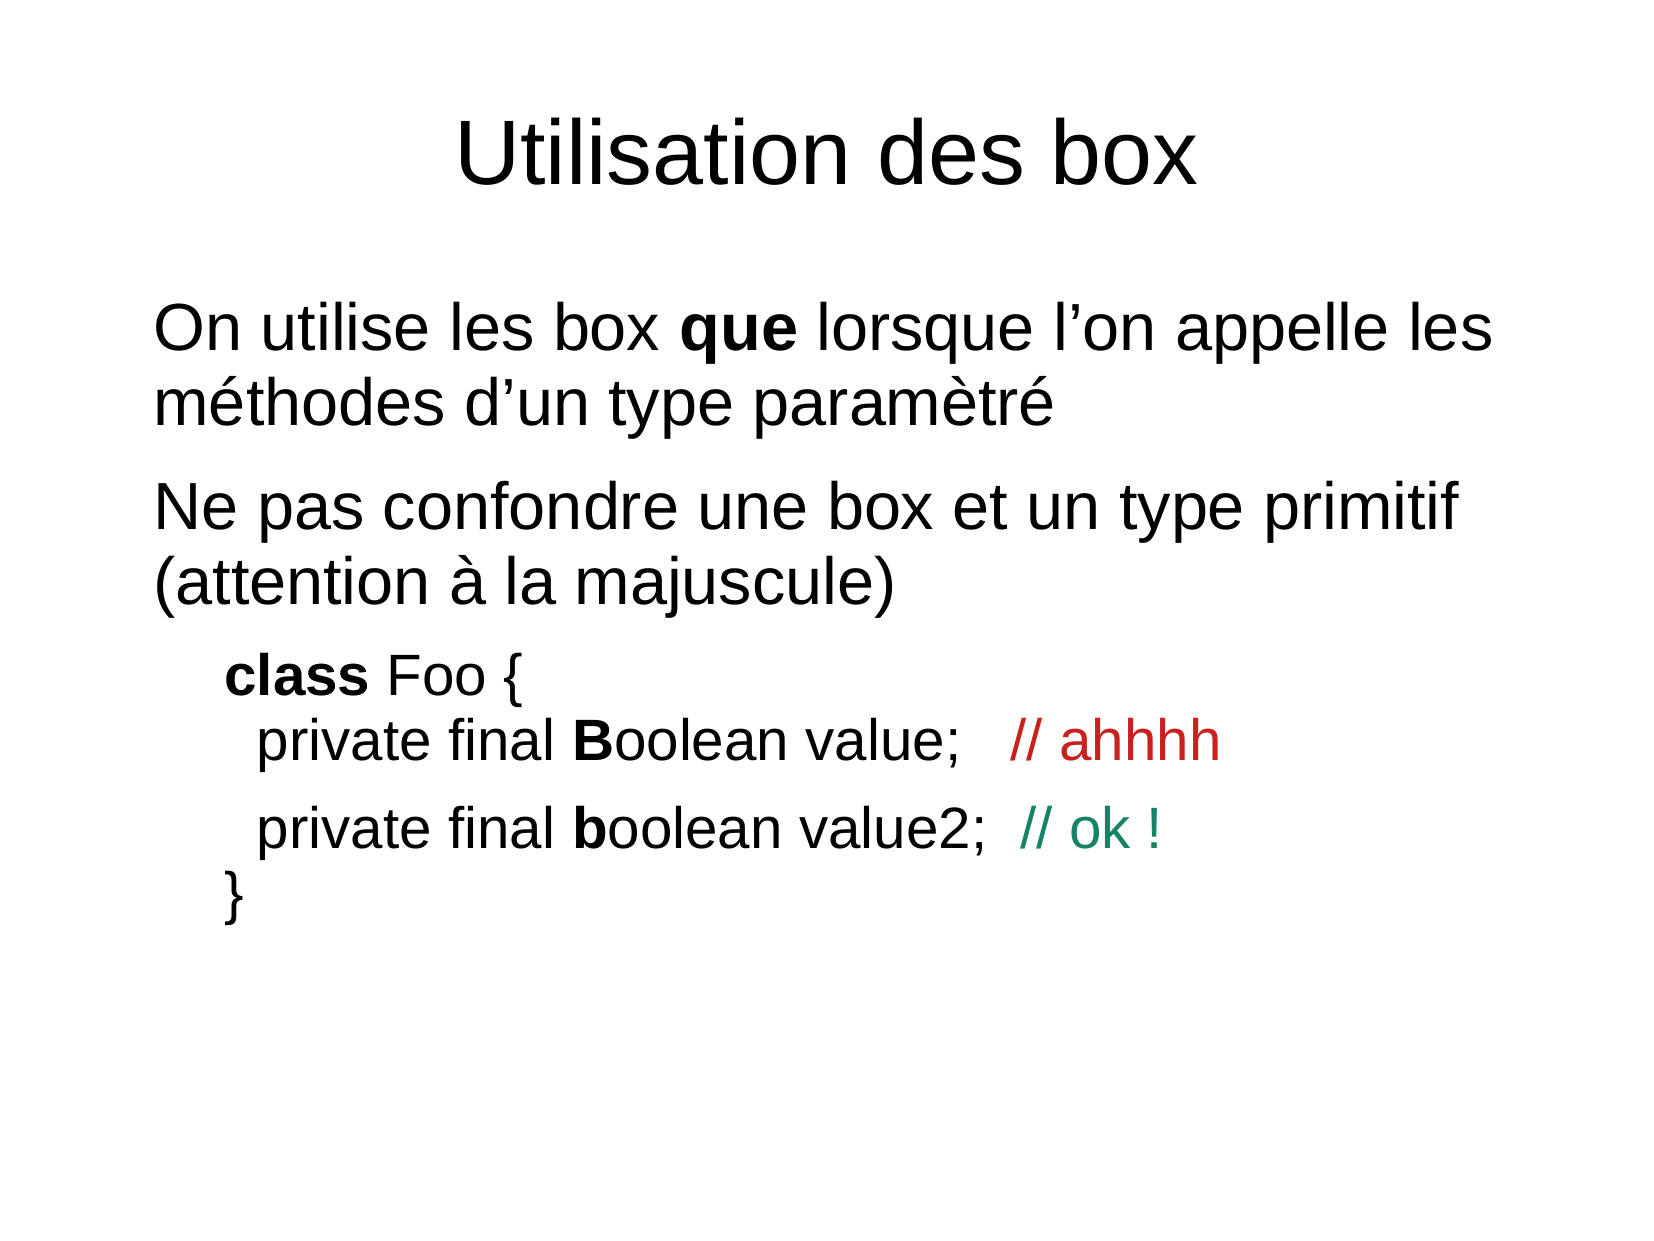

# Utilisation des box
On utilise les box que lorsque l’on appelle les méthodes d’un type paramètré
Ne pas confondre une box et un type primitif
(attention à la majuscule)
class Foo {
 private final Boolean value; // ahhhh
 private final boolean value2; // ok !
}